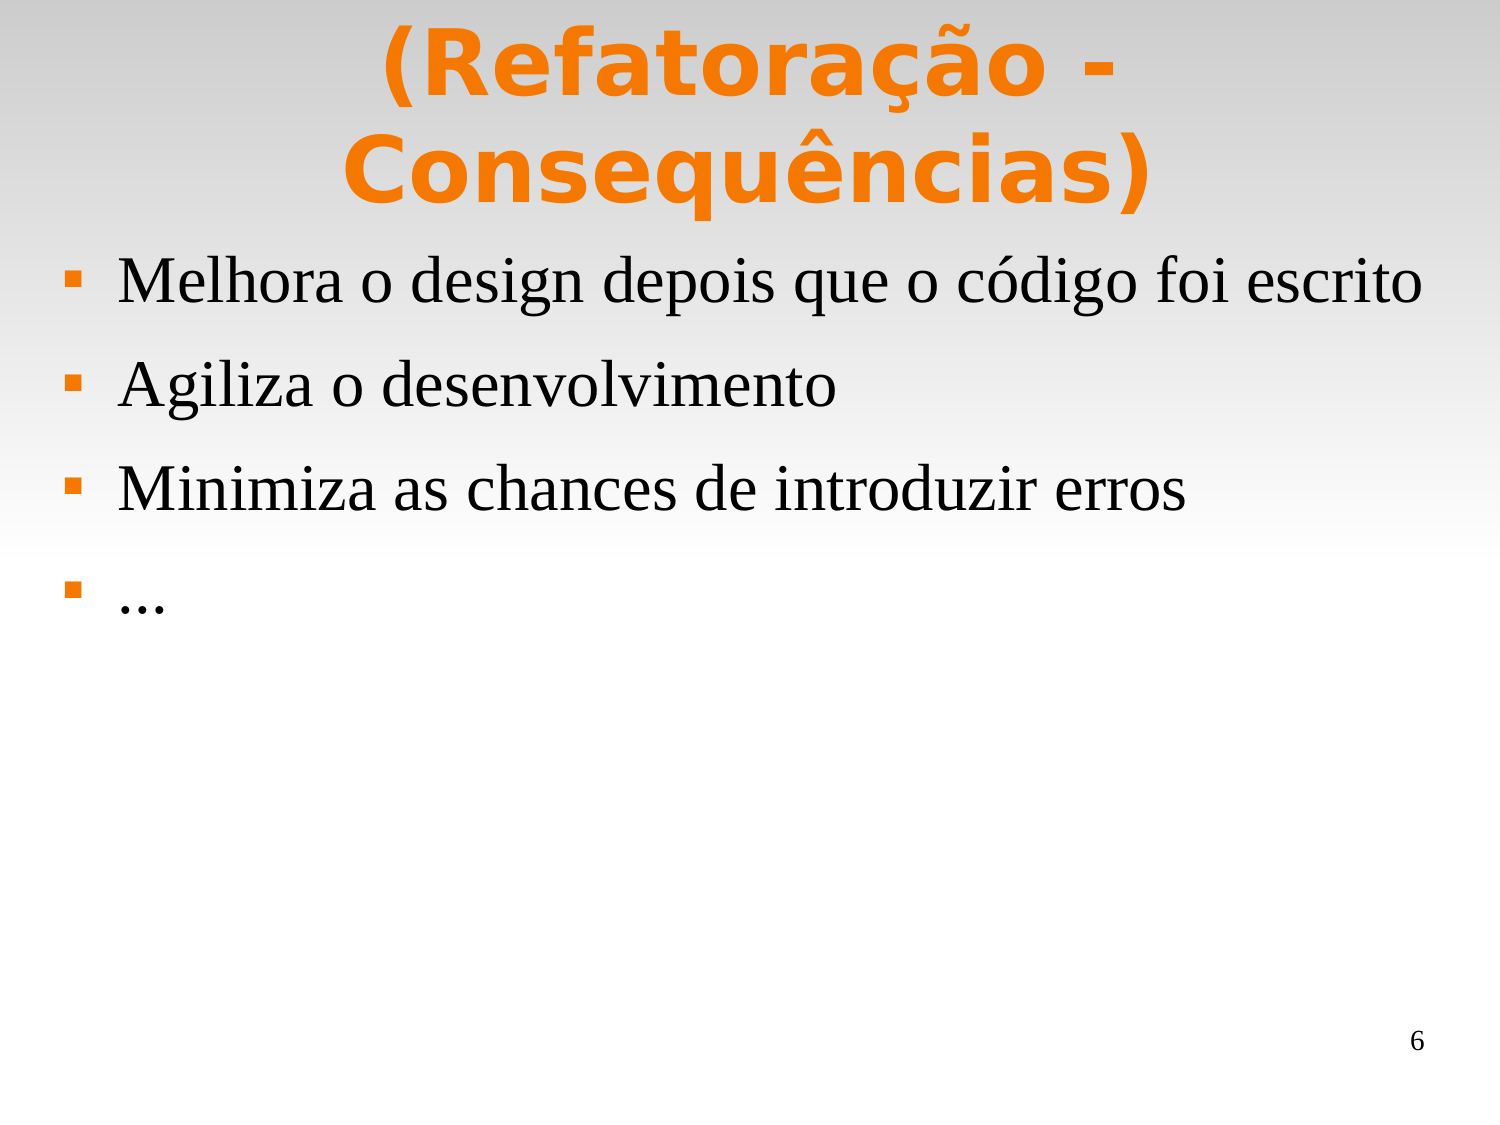

# (Refatoração - Consequências)‏
Melhora o design depois que o código foi escrito
Agiliza o desenvolvimento
Minimiza as chances de introduzir erros
...
6